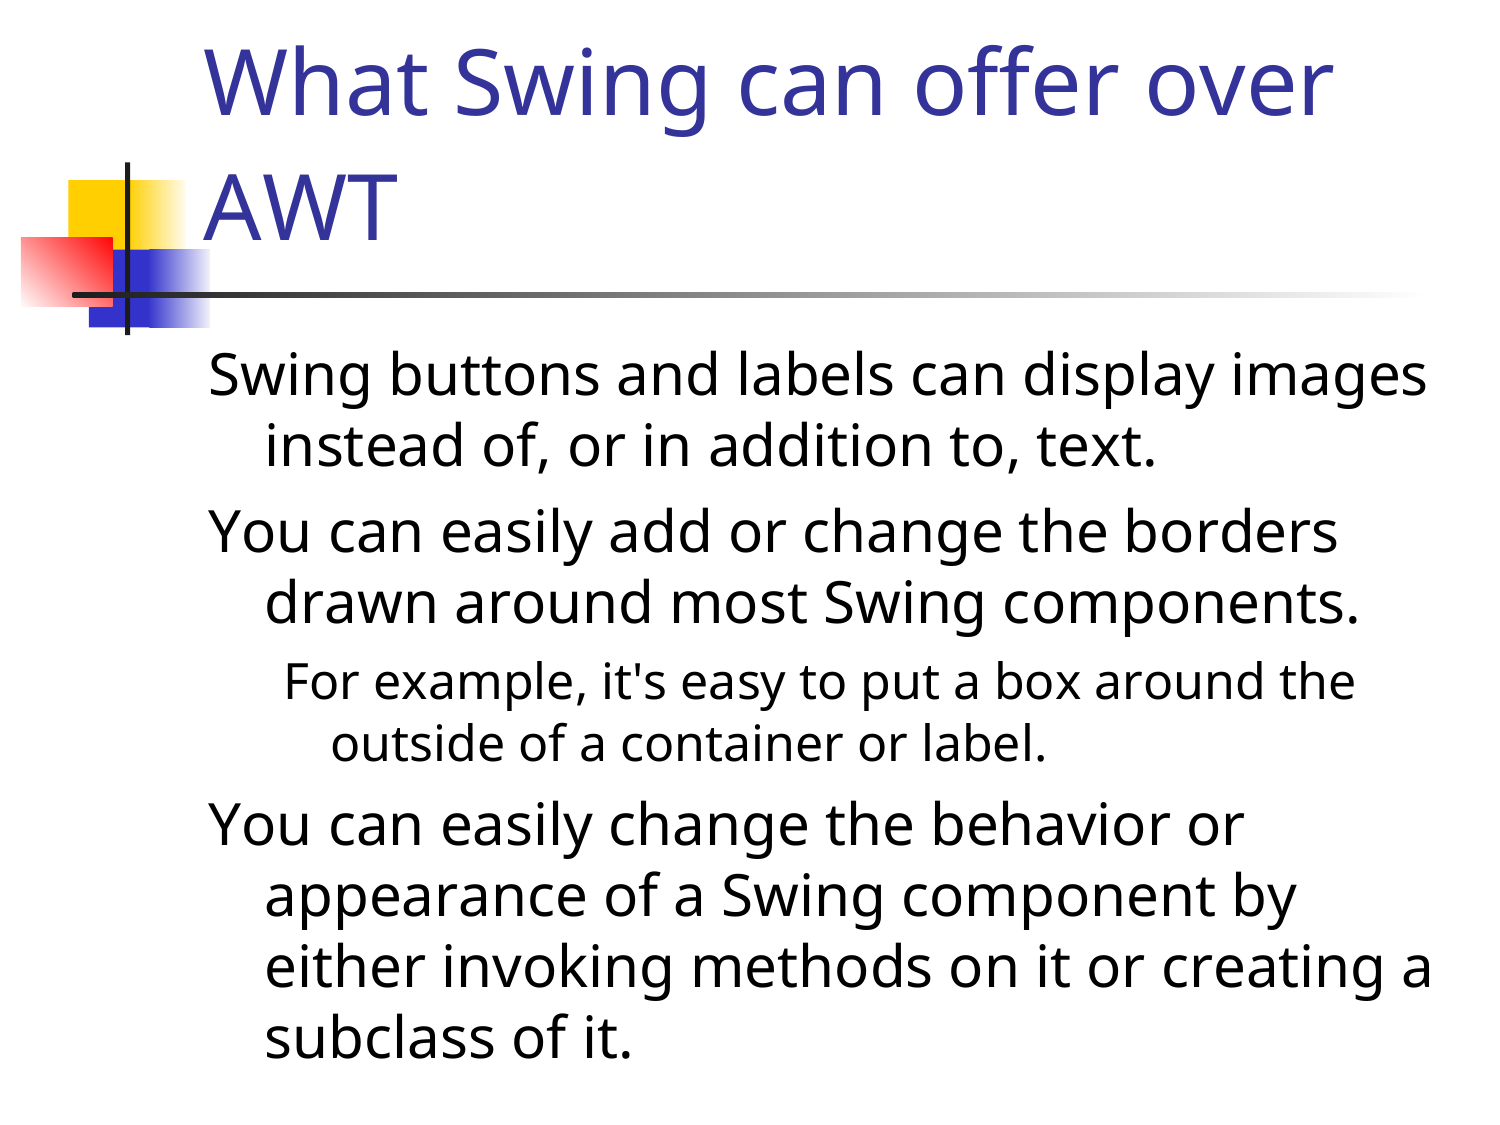

# What Swing can offer over AWT
Swing buttons and labels can display images instead of, or in addition to, text.
You can easily add or change the borders drawn around most Swing components.
For example, it's easy to put a box around the outside of a container or label.
You can easily change the behavior or appearance of a Swing component by either invoking methods on it or creating a subclass of it.